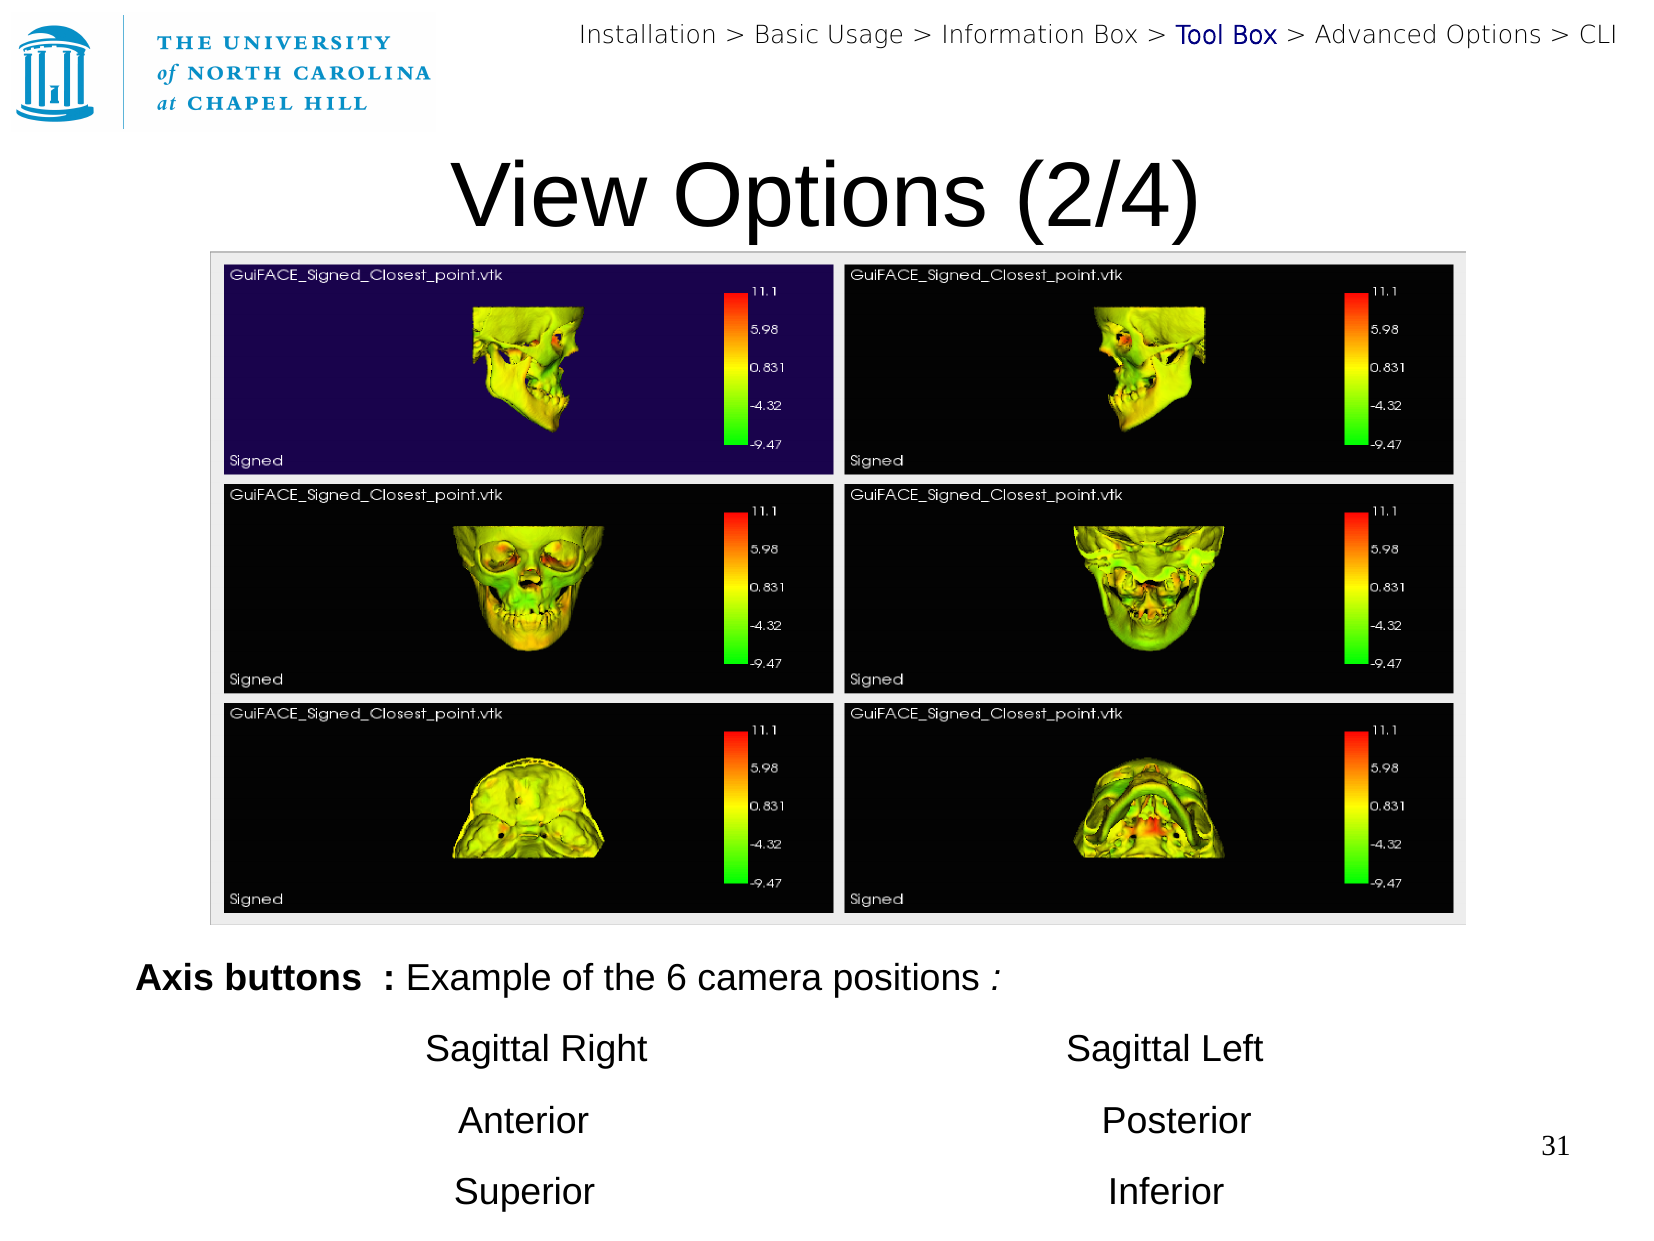

Installation > Basic Usage > Information Box > Tool Box > Advanced Options > CLI
# View Options (2/4)
Axis buttons : Example of the 6 camera positions :
 Sagittal Right Sagittal Left
 Anterior Posterior
Superior Inferior
31